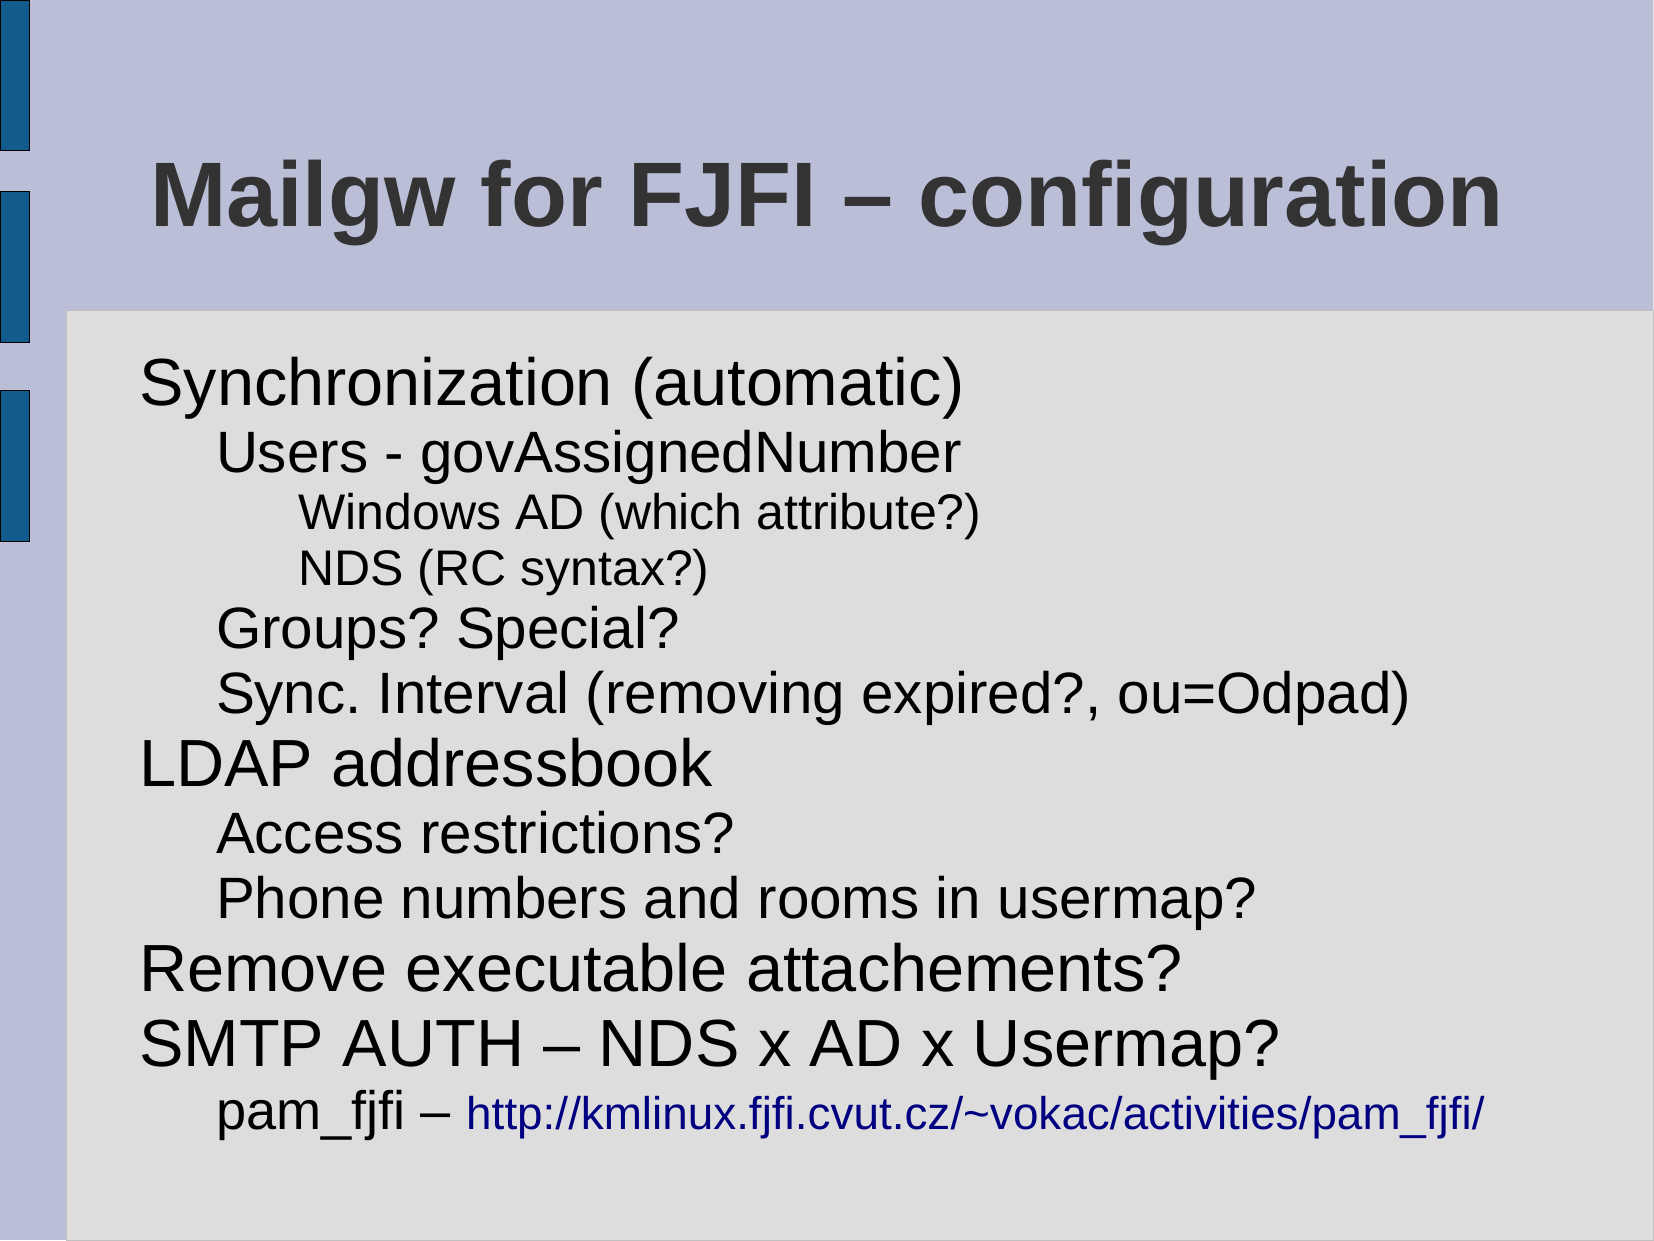

# Mailgw for FJFI – configuration
Synchronization (automatic)
Users - govAssignedNumber
Windows AD (which attribute?)
NDS (RC syntax?)
Groups? Special?
Sync. Interval (removing expired?, ou=Odpad)
LDAP addressbook
Access restrictions?
Phone numbers and rooms in usermap?
Remove executable attachements?
SMTP AUTH – NDS x AD x Usermap?
pam_fjfi – http://kmlinux.fjfi.cvut.cz/~vokac/activities/pam_fjfi/